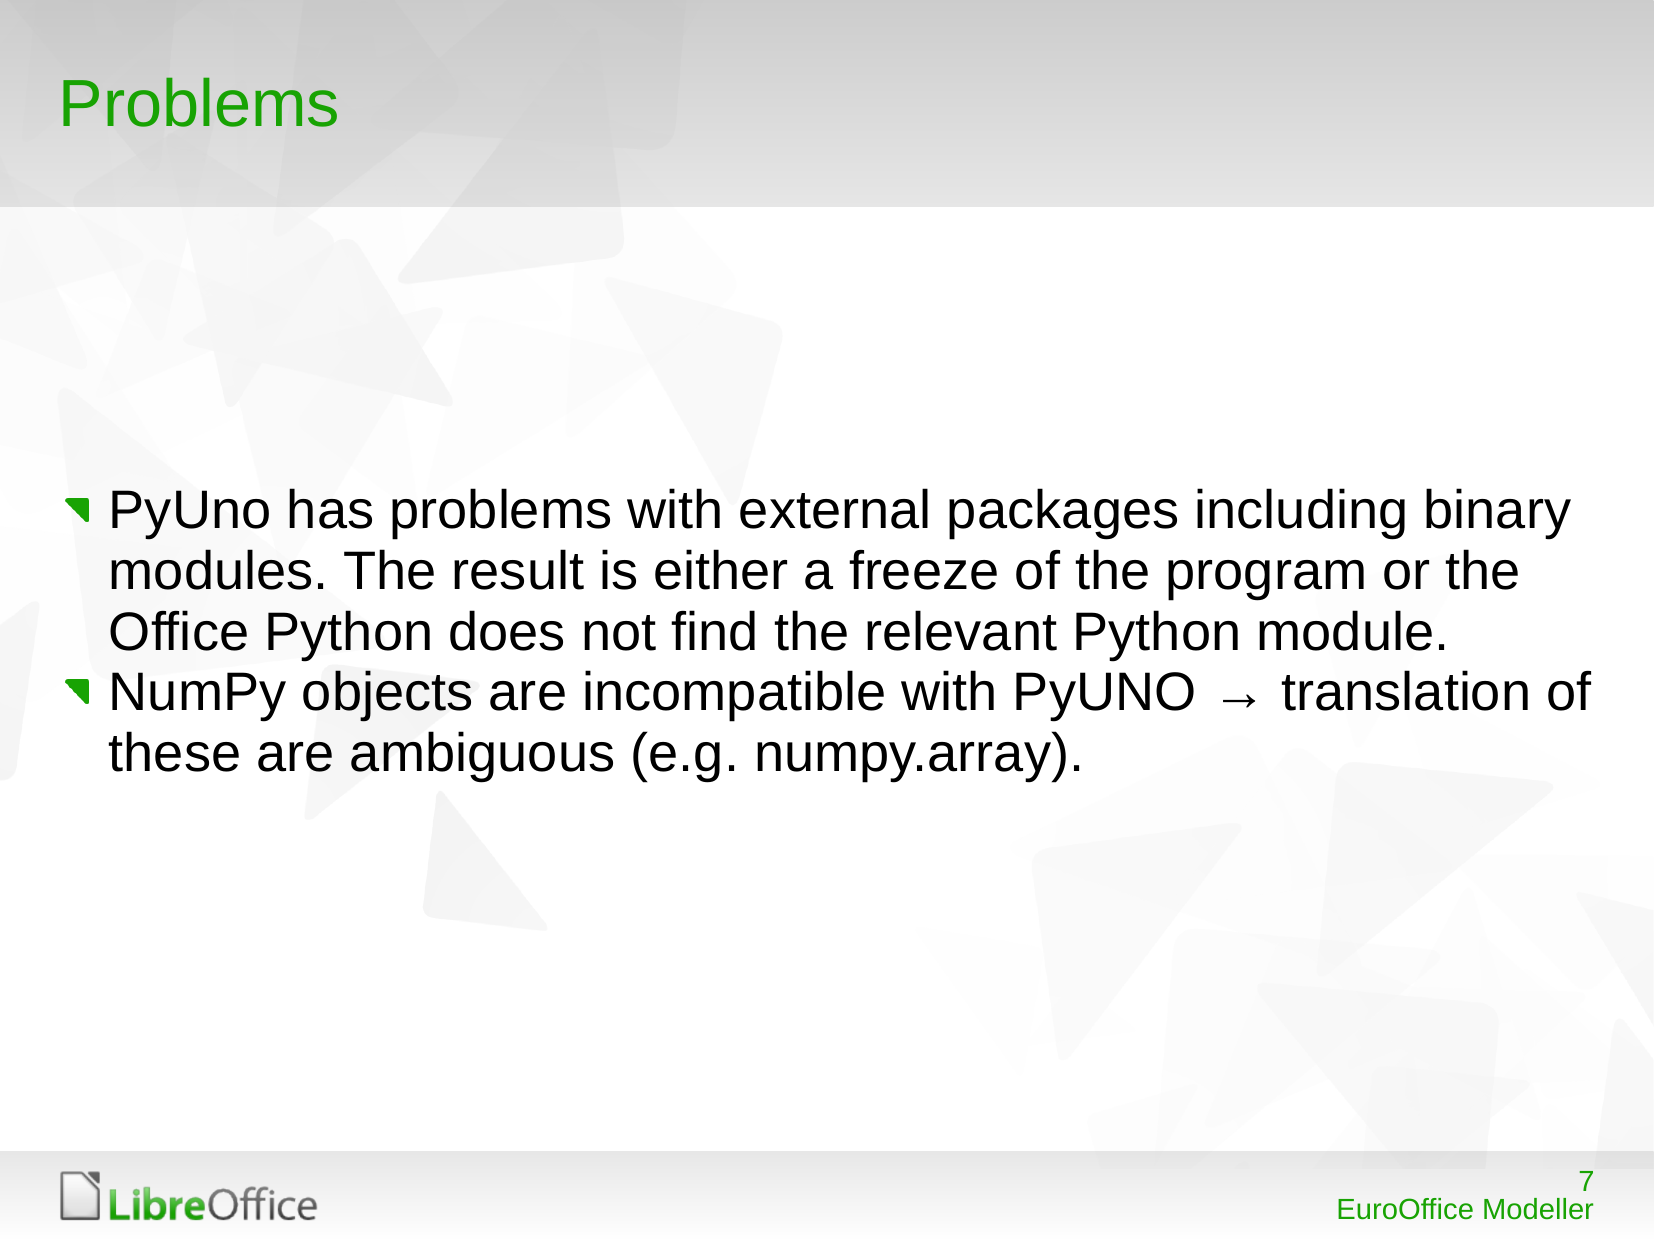

# Problems
PyUno has problems with external packages including binary modules. The result is either a freeze of the program or the Office Python does not find the relevant Python module.
NumPy objects are incompatible with PyUNO → translation of these are ambiguous (e.g. numpy.array).
7
EuroOffice Modeller